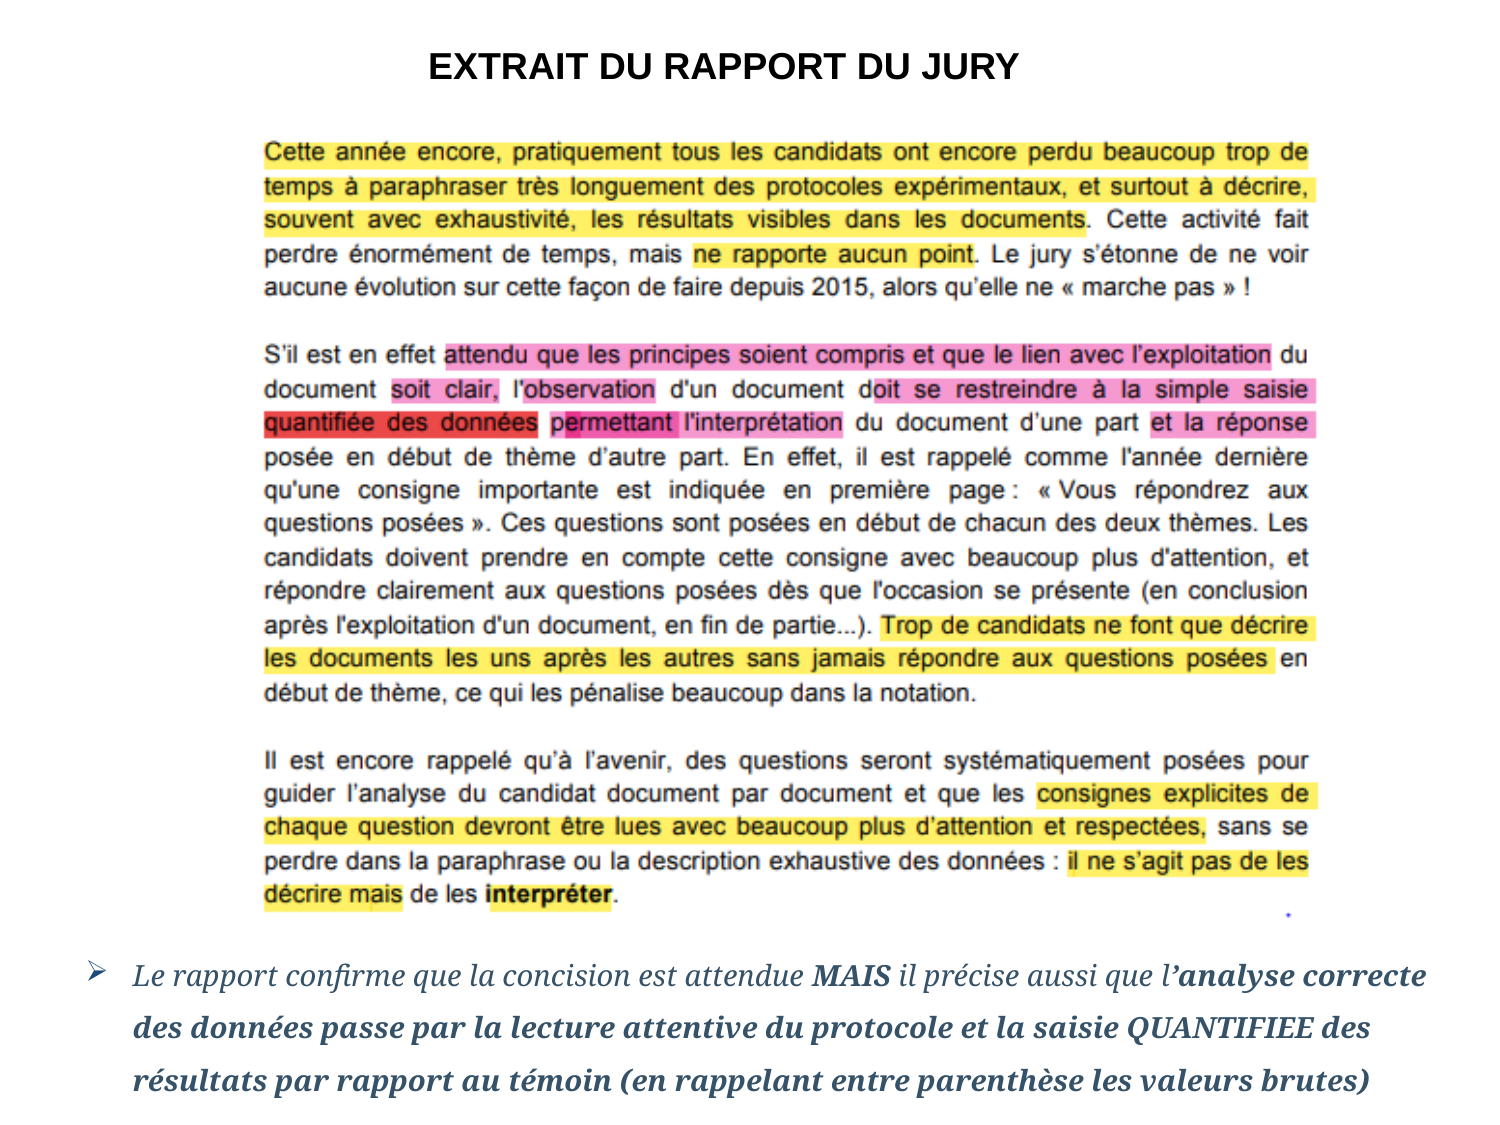

EXTRAIT DU RAPPORT DU JURY
Le rapport confirme que la concision est attendue MAIS il précise aussi que l’analyse correcte des données passe par la lecture attentive du protocole et la saisie QUANTIFIEE des résultats par rapport au témoin (en rappelant entre parenthèse les valeurs brutes)